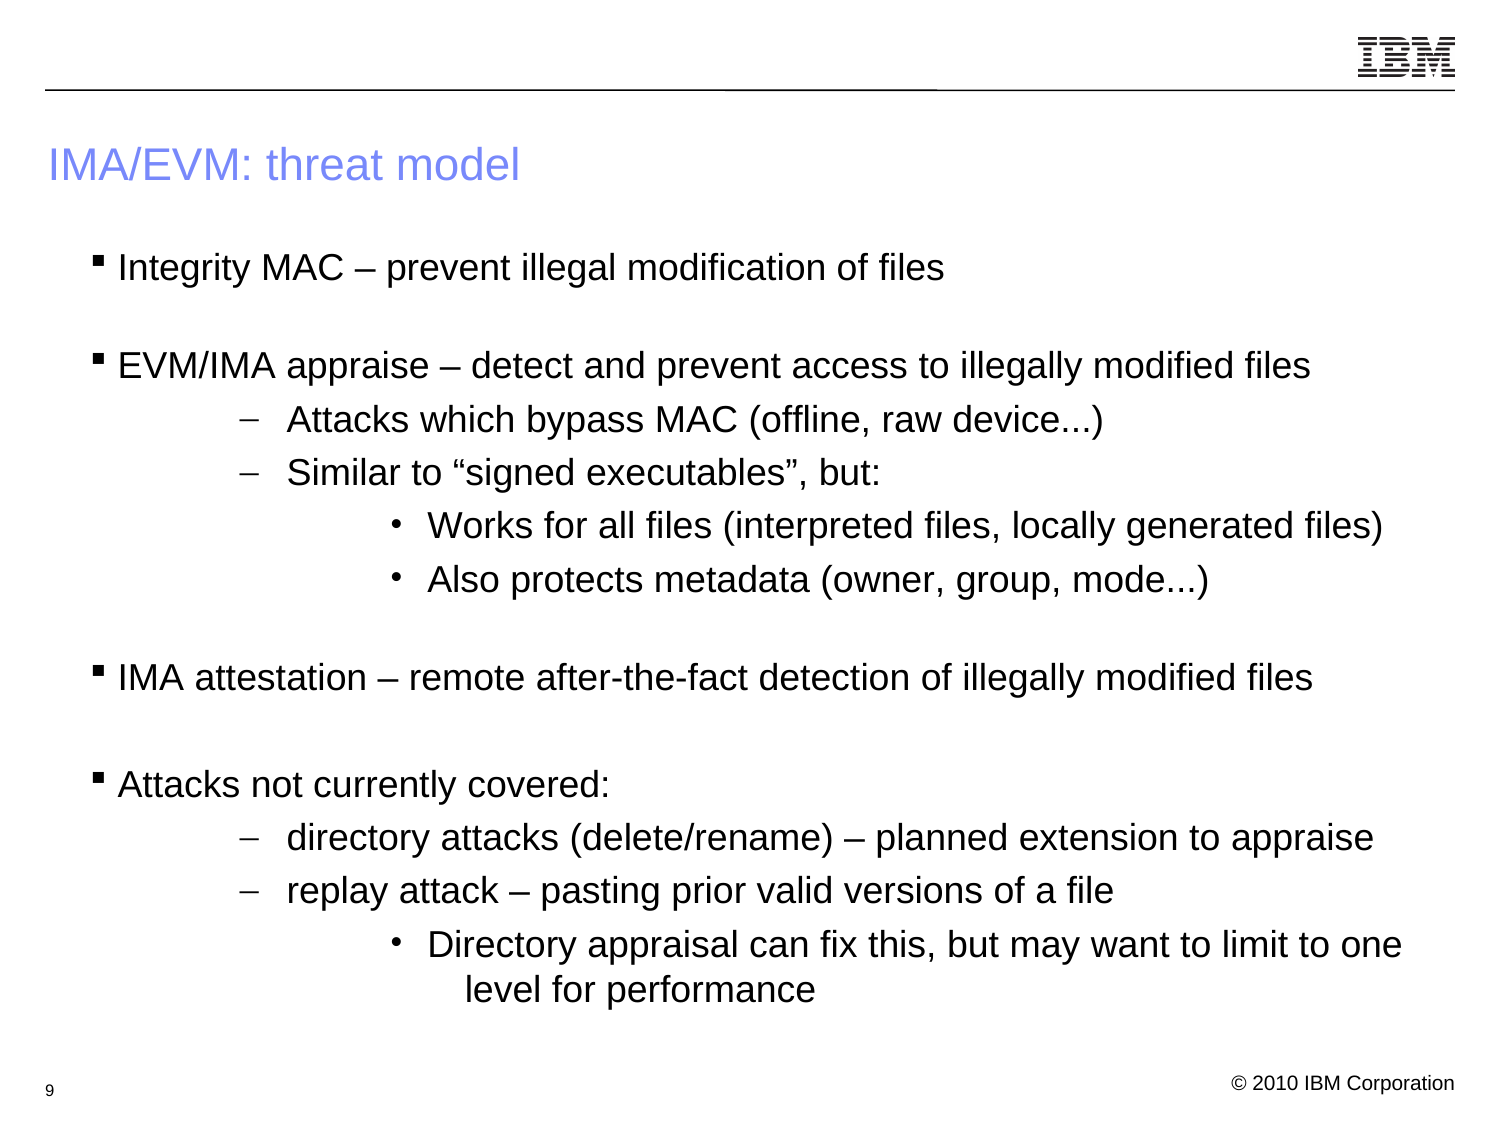

# IMA/EVM: threat model
Integrity MAC – prevent illegal modification of files
EVM/IMA appraise – detect and prevent access to illegally modified files
Attacks which bypass MAC (offline, raw device...)
Similar to “signed executables”, but:
Works for all files (interpreted files, locally generated files)
Also protects metadata (owner, group, mode...)
IMA attestation – remote after-the-fact detection of illegally modified files
Attacks not currently covered:
directory attacks (delete/rename) – planned extension to appraise
replay attack – pasting prior valid versions of a file
Directory appraisal can fix this, but may want to limit to one level for performance
9
Goal – cryptographic protection of security extended attributes
security.selinux
security.smack
security.capability
security.ima
Symmetric key HMAC is used to bind attributes and other file metadata
Inode number
Owner, Group
Mode
Protects all of this metadata against off-line attack
The signing key is released by the TPM only if trusted kernel booted
 New Trusted/Encrypted key-types (BoF)
Even someone with physical access cannot get key and forge HMAC
Thus IMA hashes are trusted, and subject only to kernel level vulnerabilities
Protected xattrs configured at compile time